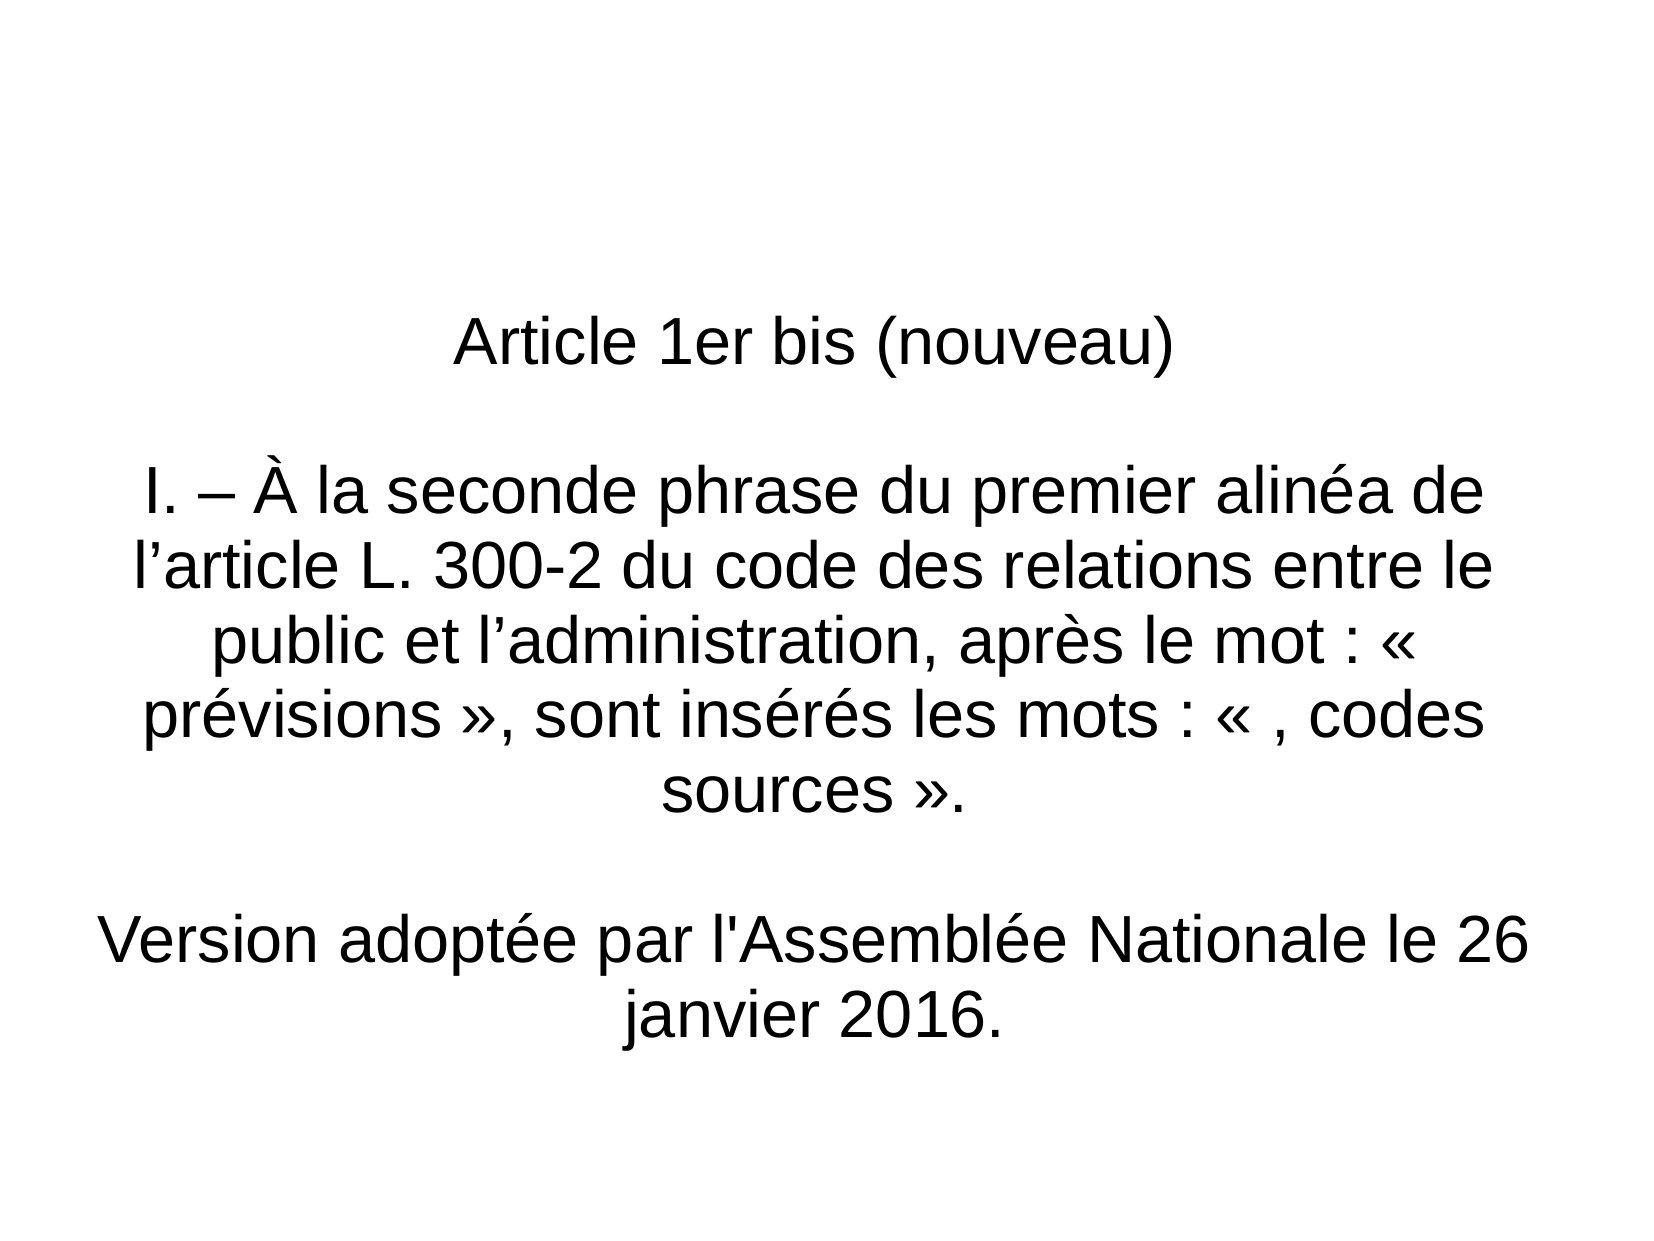

# Article 1er bis (nouveau)
I. – À la seconde phrase du premier alinéa de l’article L. 300-2 du code des relations entre le public et l’administration, après le mot : « prévisions », sont insérés les mots : « , codes sources ».
Version adoptée par l'Assemblée Nationale le 26 janvier 2016.